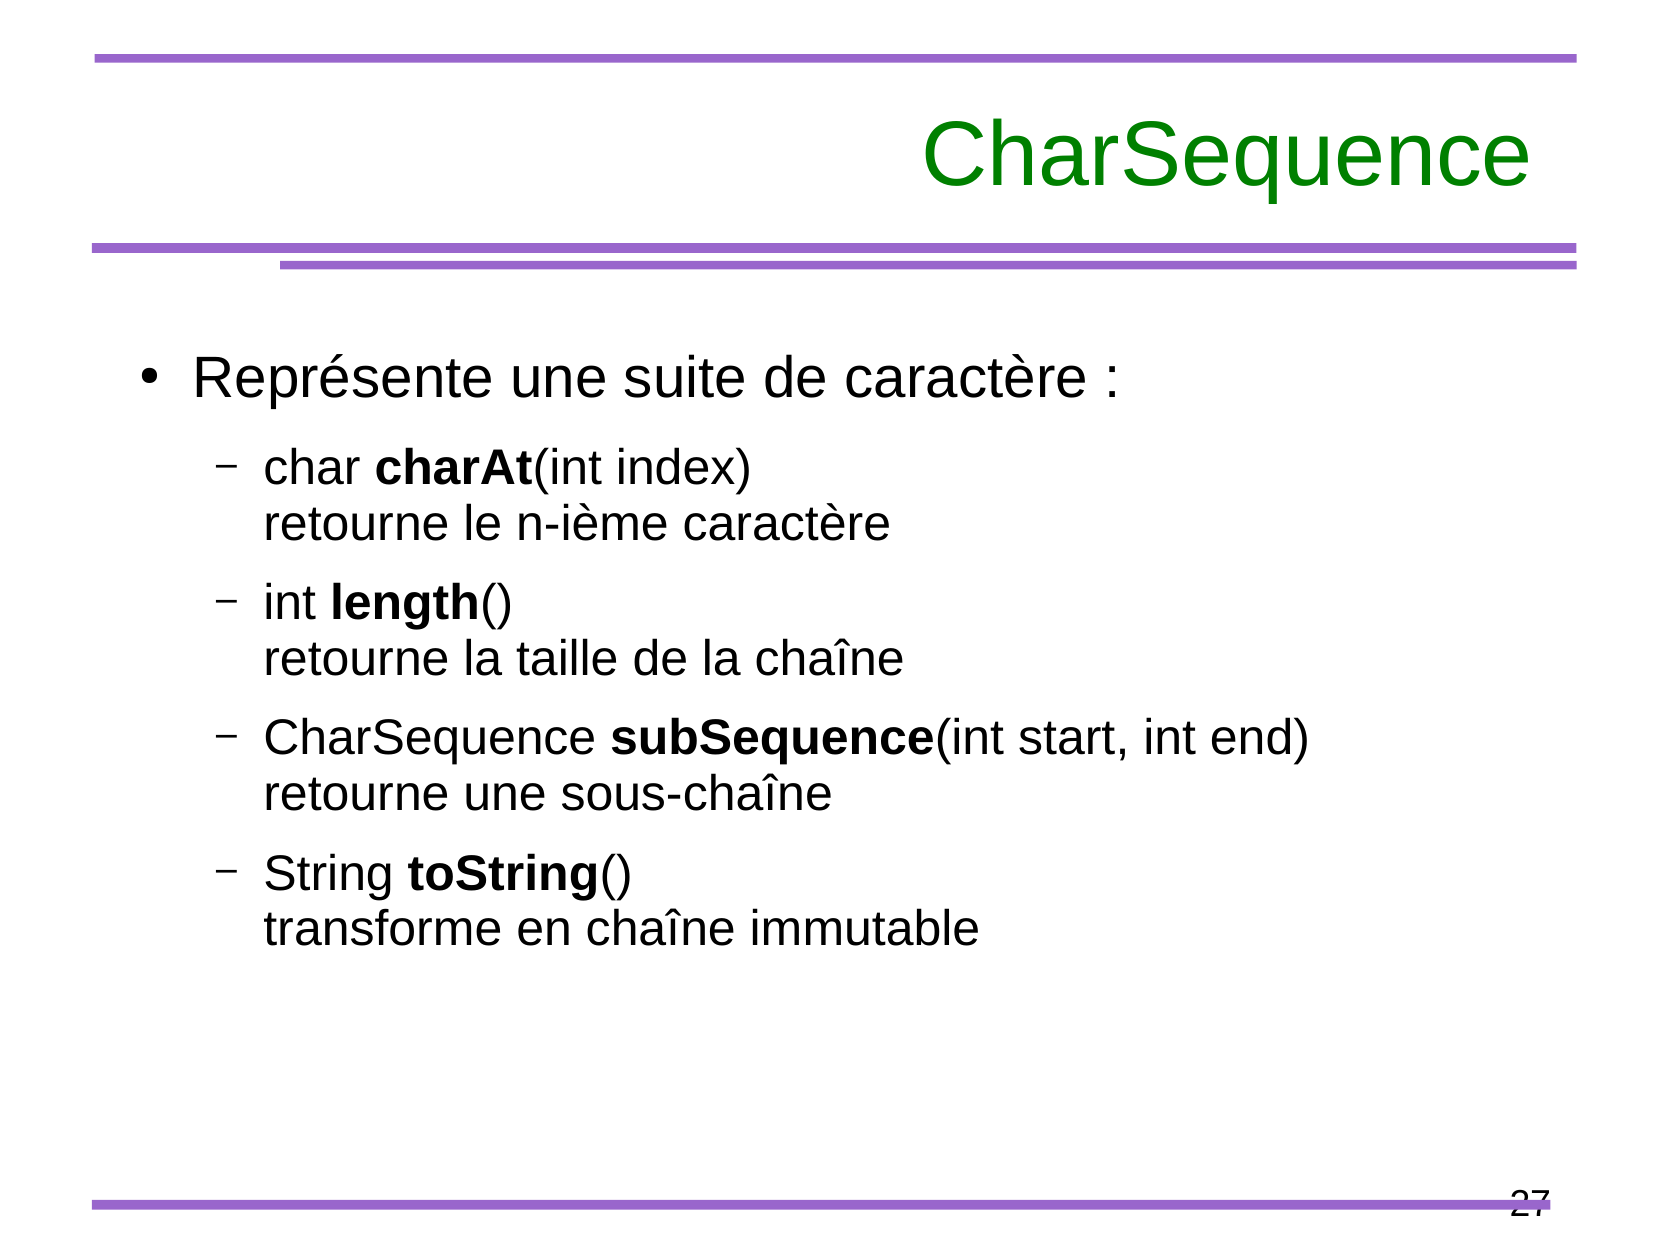

# CharSequence
Représente une suite de caractère :
char charAt(int index)
retourne le n-ième caractère
int length()
retourne la taille de la chaîne
CharSequence subSequence(int start, int end)
retourne une sous-chaîne
String toString()
transforme en chaîne immutable